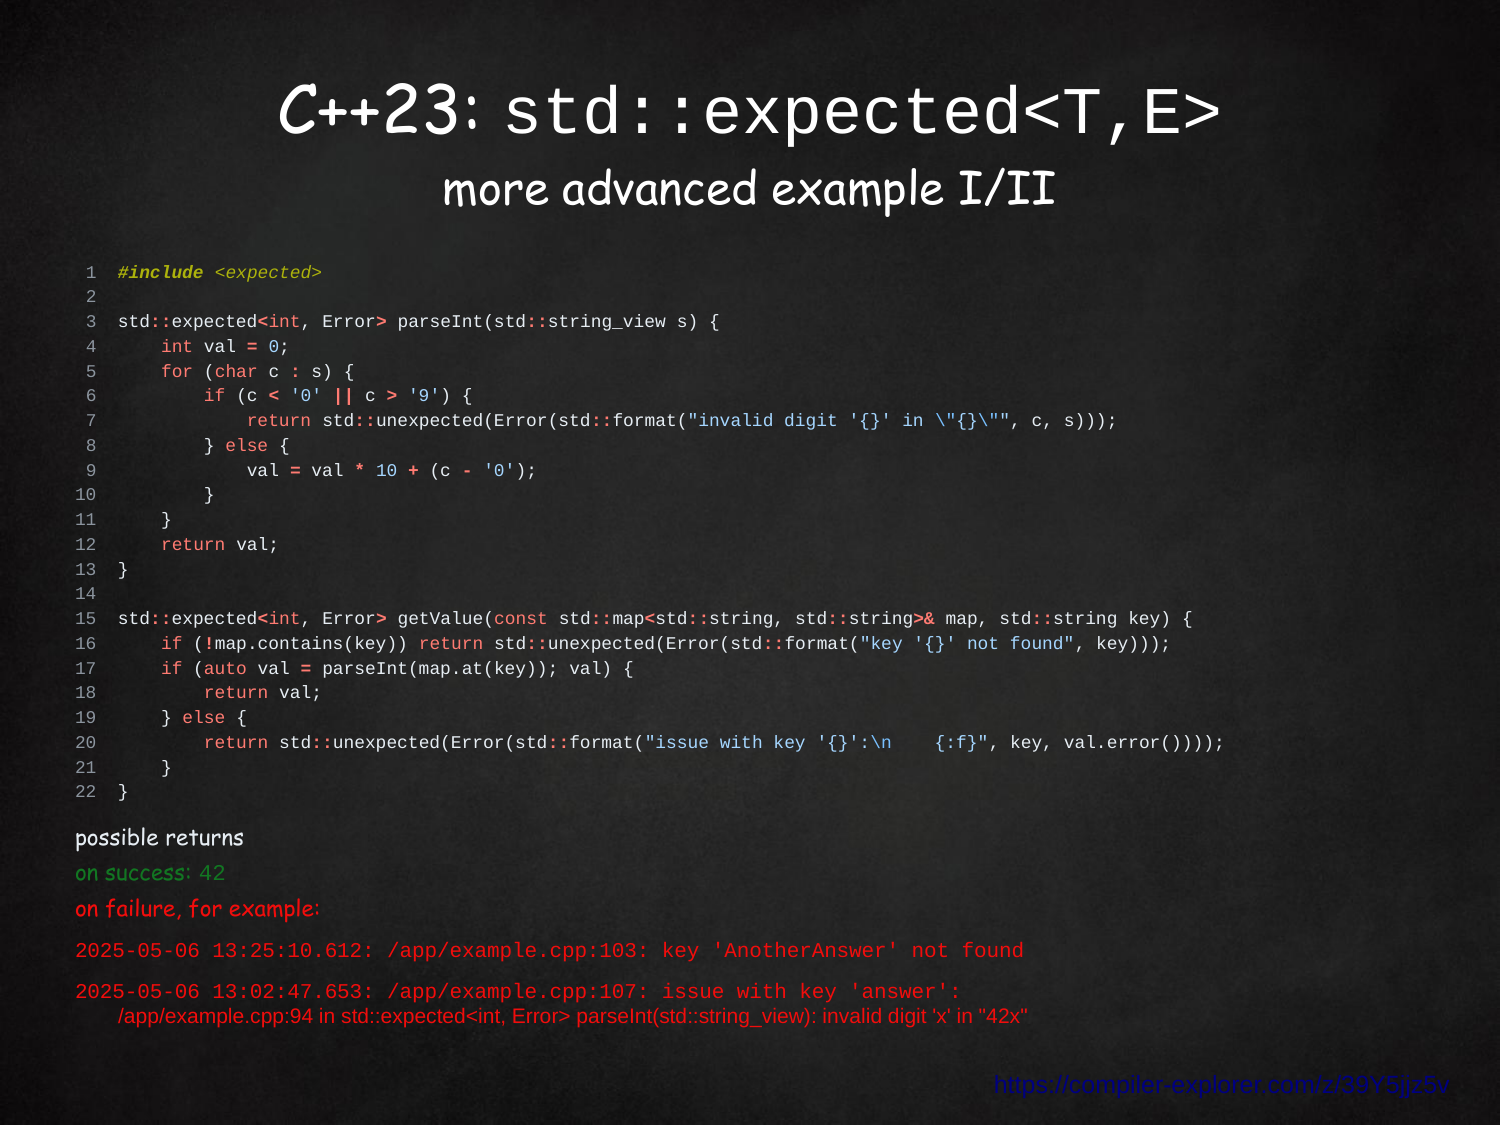

# C++23: std::expected<T,E> more advanced example I/II
 1 #include <expected>
 2
 3 std::expected<int, Error> parseInt(std::string_view s) {
 4 int val = 0;
 5 for (char c : s) {
 6 if (c < '0' || c > '9') {
 7 return std::unexpected(Error(std::format("invalid digit '{}' in \"{}\"", c, s)));
 8 } else {
 9 val = val * 10 + (c - '0');
10 }
11 }
12 return val;
13 }
14
15 std::expected<int, Error> getValue(const std::map<std::string, std::string>& map, std::string key) {
16 if (!map.contains(key)) return std::unexpected(Error(std::format("key '{}' not found", key)));
17 if (auto val = parseInt(map.at(key)); val) {
18 return val;
19 } else {
20 return std::unexpected(Error(std::format("issue with key '{}':\n {:f}", key, val.error())));
21 }
22 }
possible returns
on success: 42
on failure, for example:
2025-05-06 13:25:10.612: /app/example.cpp:103: key 'AnotherAnswer' not found
2025-05-06 13:02:47.653: /app/example.cpp:107: issue with key 'answer':
 /app/example.cpp:94 in std::expected<int, Error> parseInt(std::string_view): invalid digit 'x' in "42x"
https://compiler-explorer.com/z/39Y5jjz5v